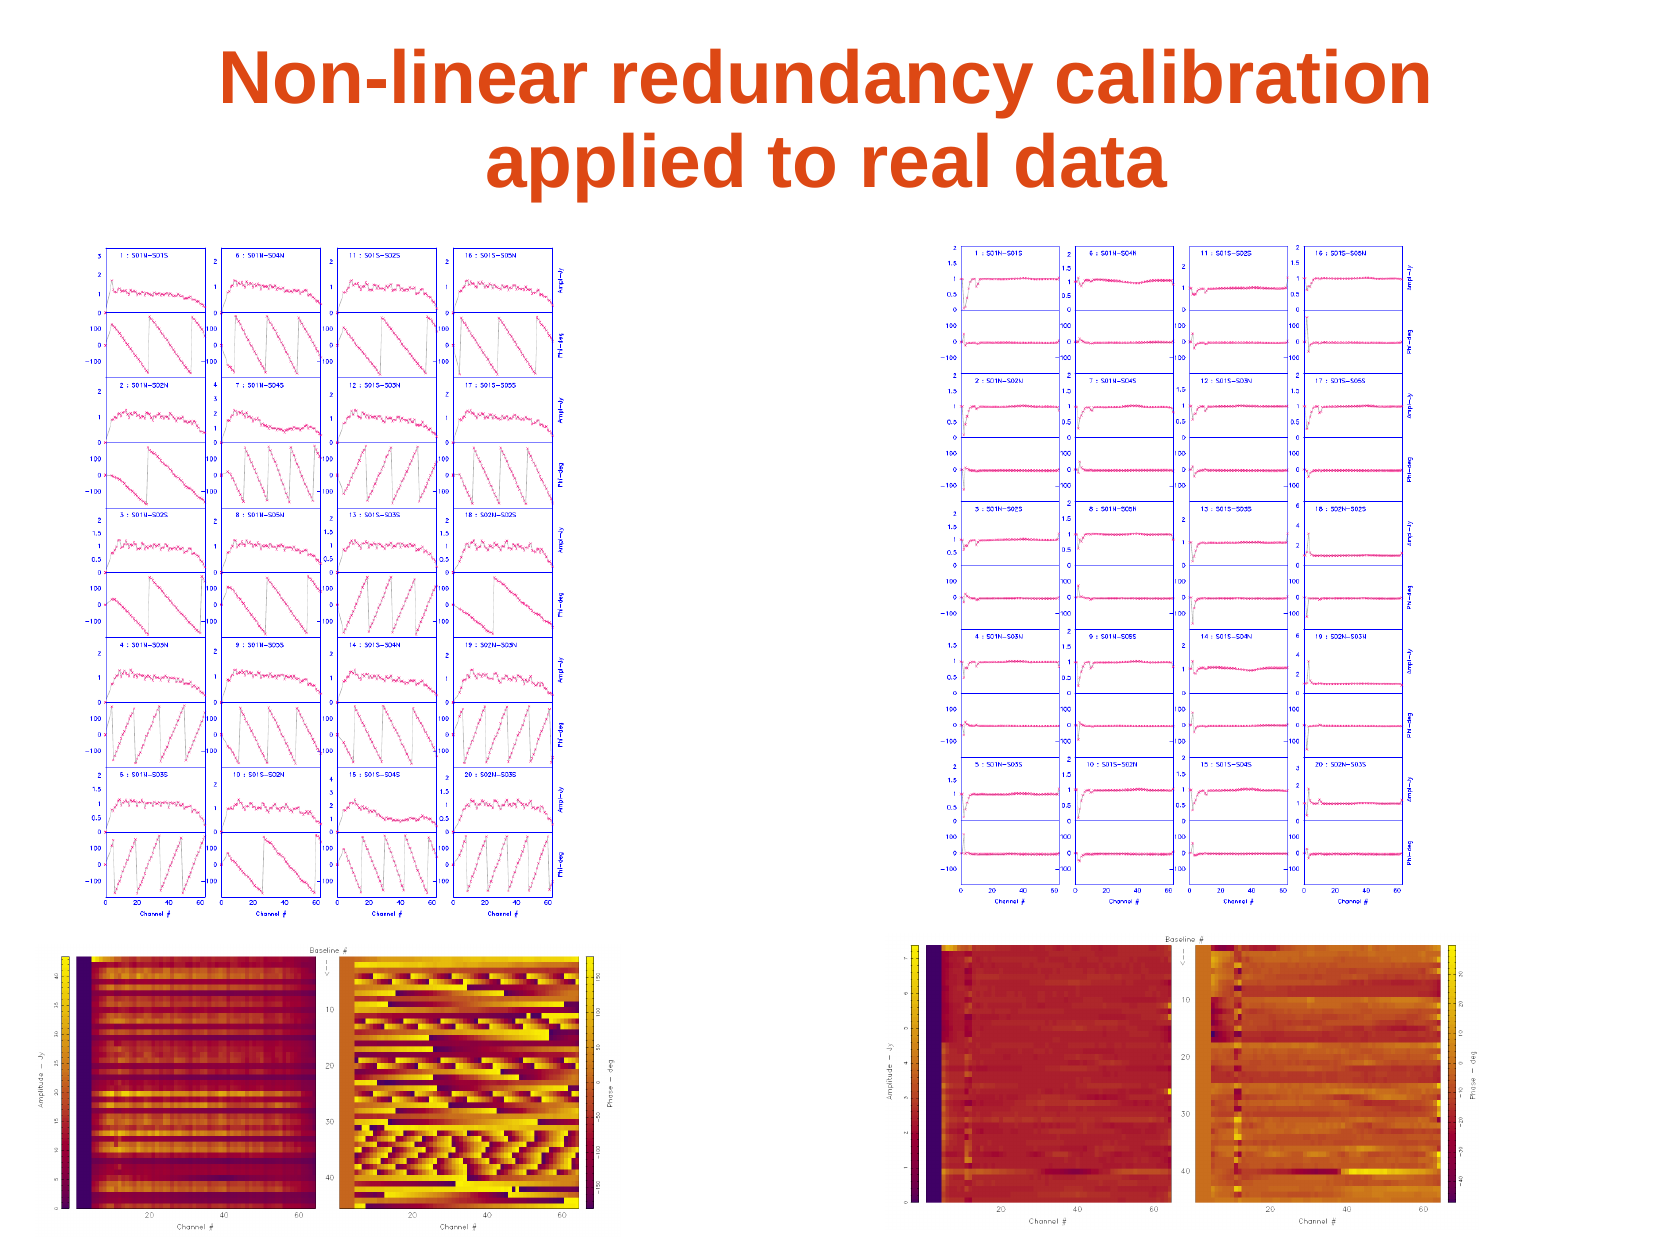

# Non-linear redundancy calibration applied to real data